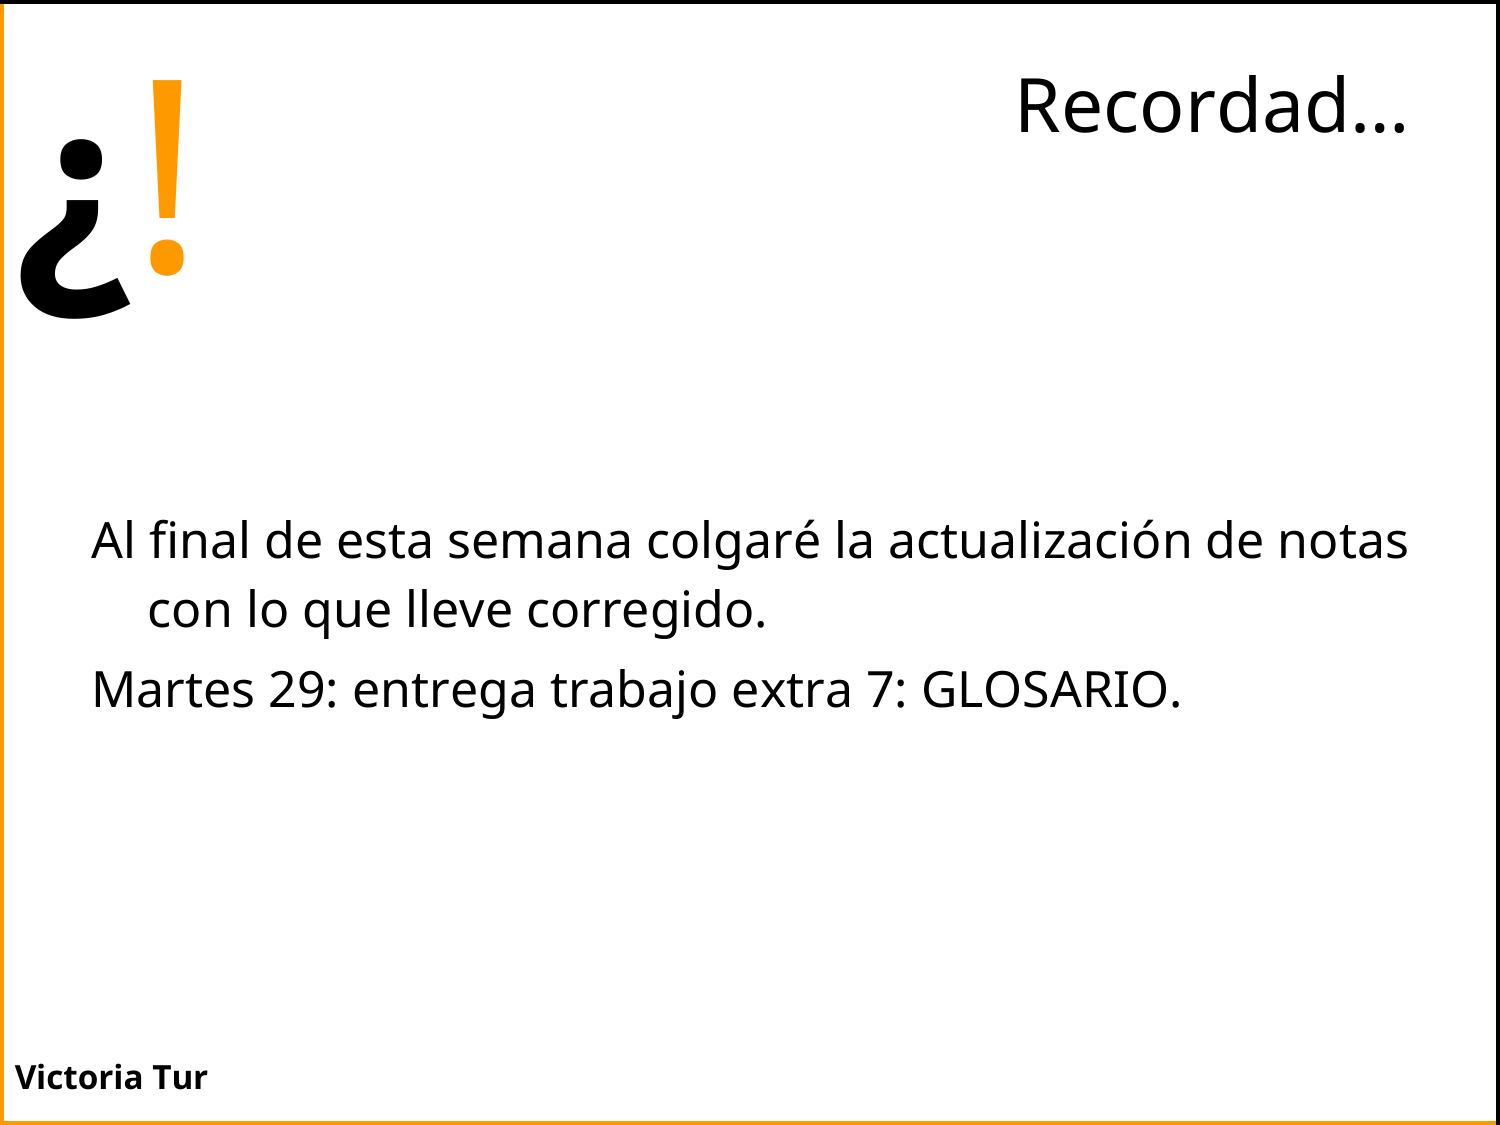

# Recordad…
Al final de esta semana colgaré la actualización de notas con lo que lleve corregido.
Martes 29: entrega trabajo extra 7: GLOSARIO.